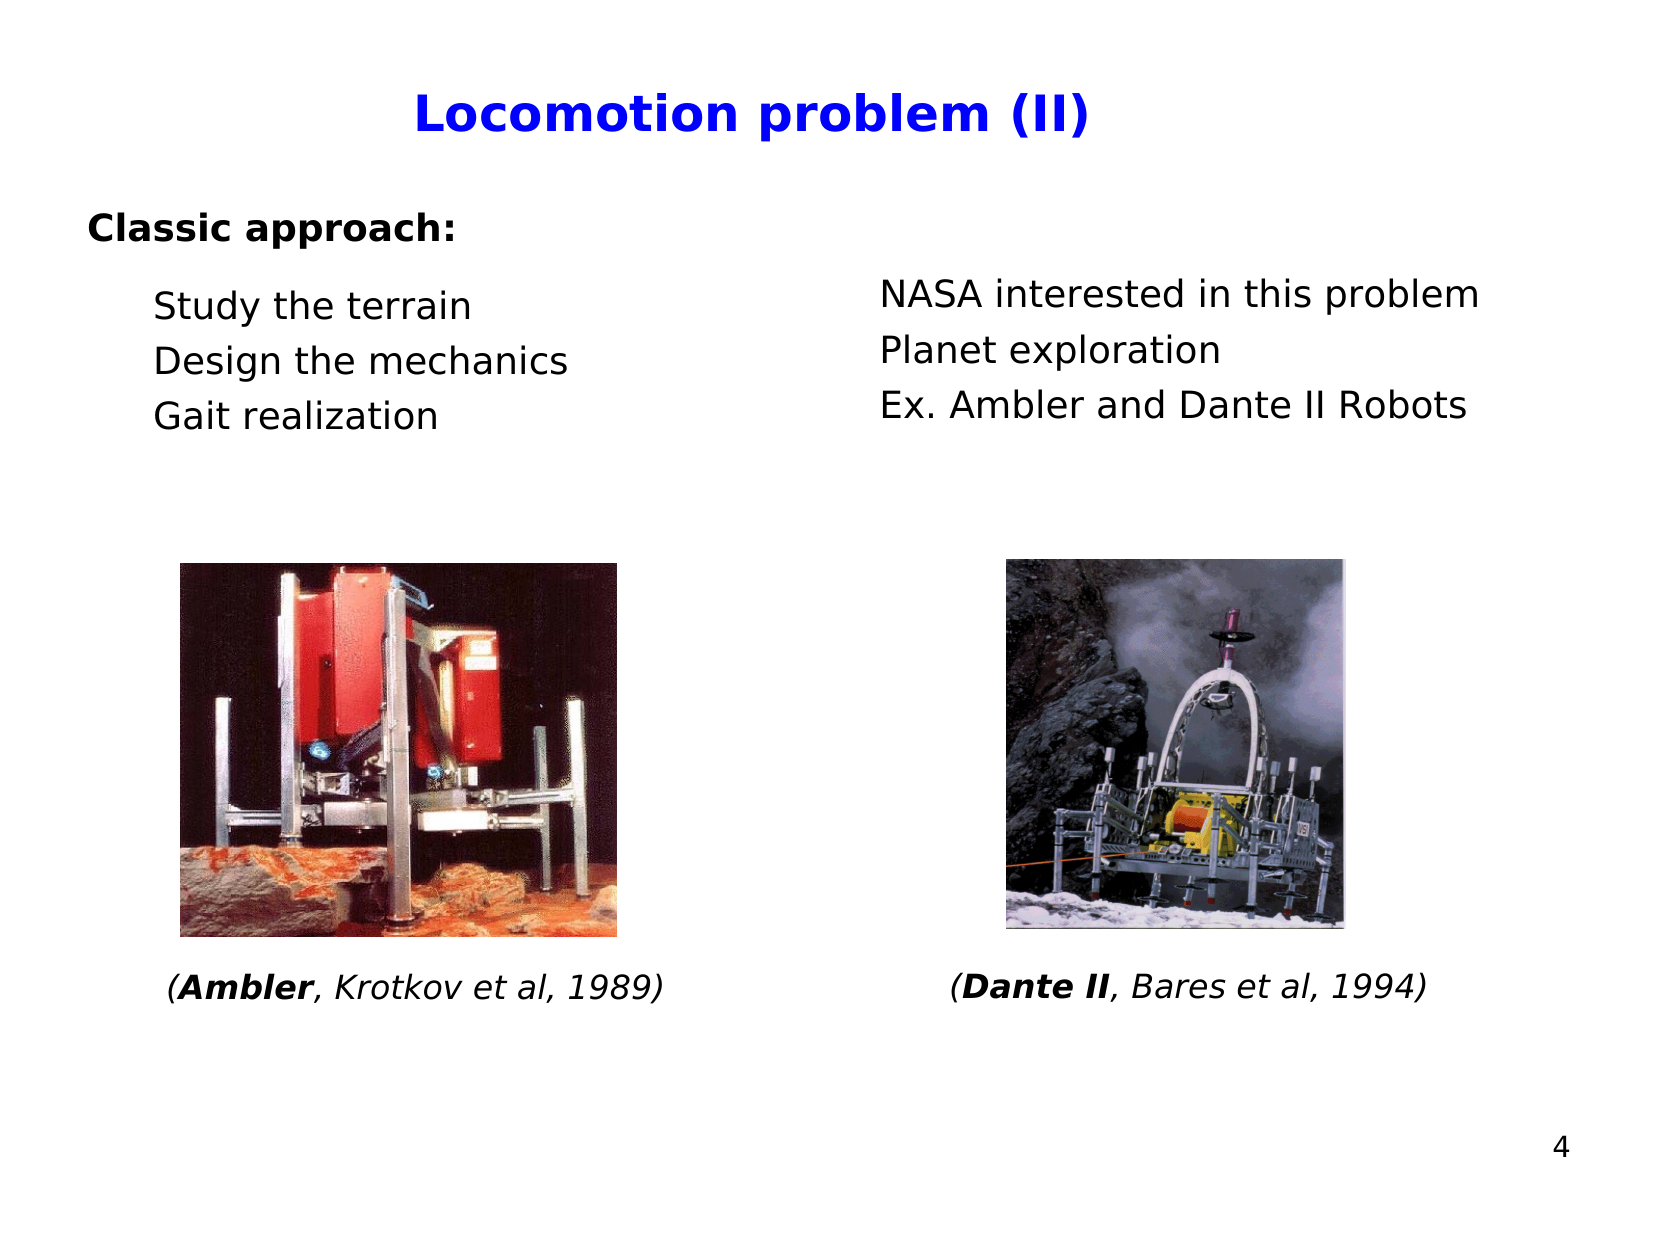

Locomotion problem (II)
Classic approach:
 NASA interested in this problem
 Planet exploration
 Ex. Ambler and Dante II Robots
 Study the terrain
 Design the mechanics
 Gait realization
(Dante II, Bares et al, 1994)
(Ambler, Krotkov et al, 1989)
4